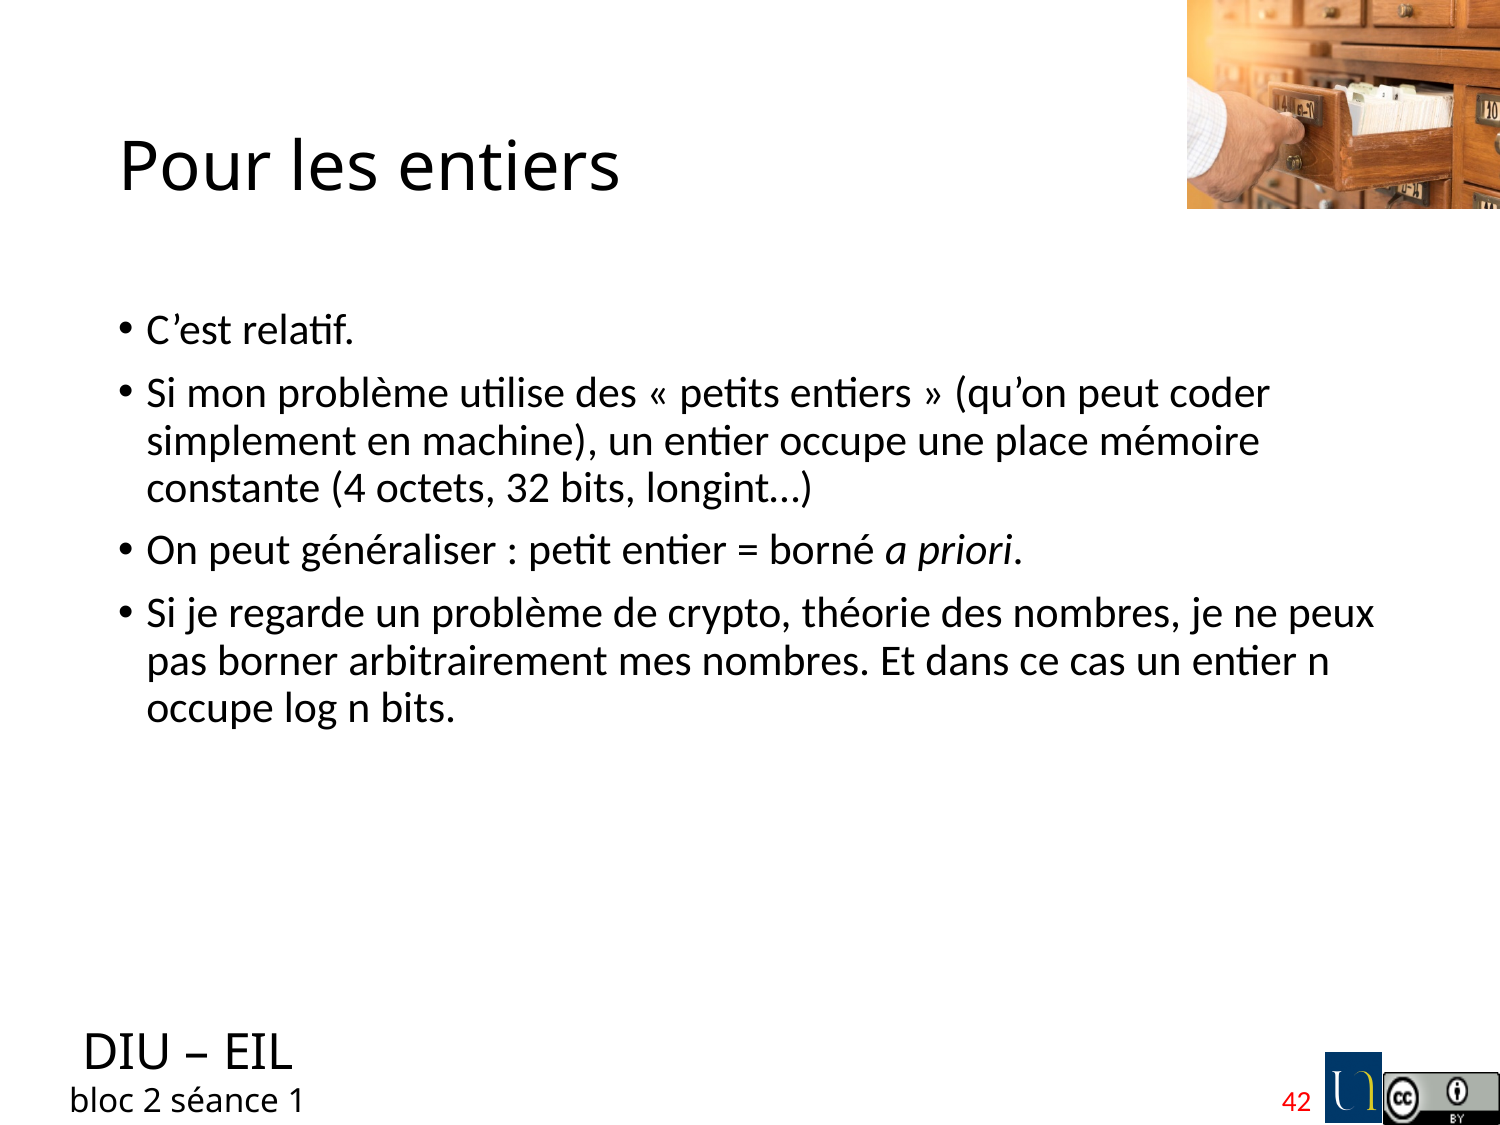

# Pour les entiers
C’est relatif.
Si mon problème utilise des « petits entiers » (qu’on peut coder simplement en machine), un entier occupe une place mémoire constante (4 octets, 32 bits, longint…)
On peut généraliser : petit entier = borné a priori.
Si je regarde un problème de crypto, théorie des nombres, je ne peux pas borner arbitrairement mes nombres. Et dans ce cas un entier n occupe log n bits.